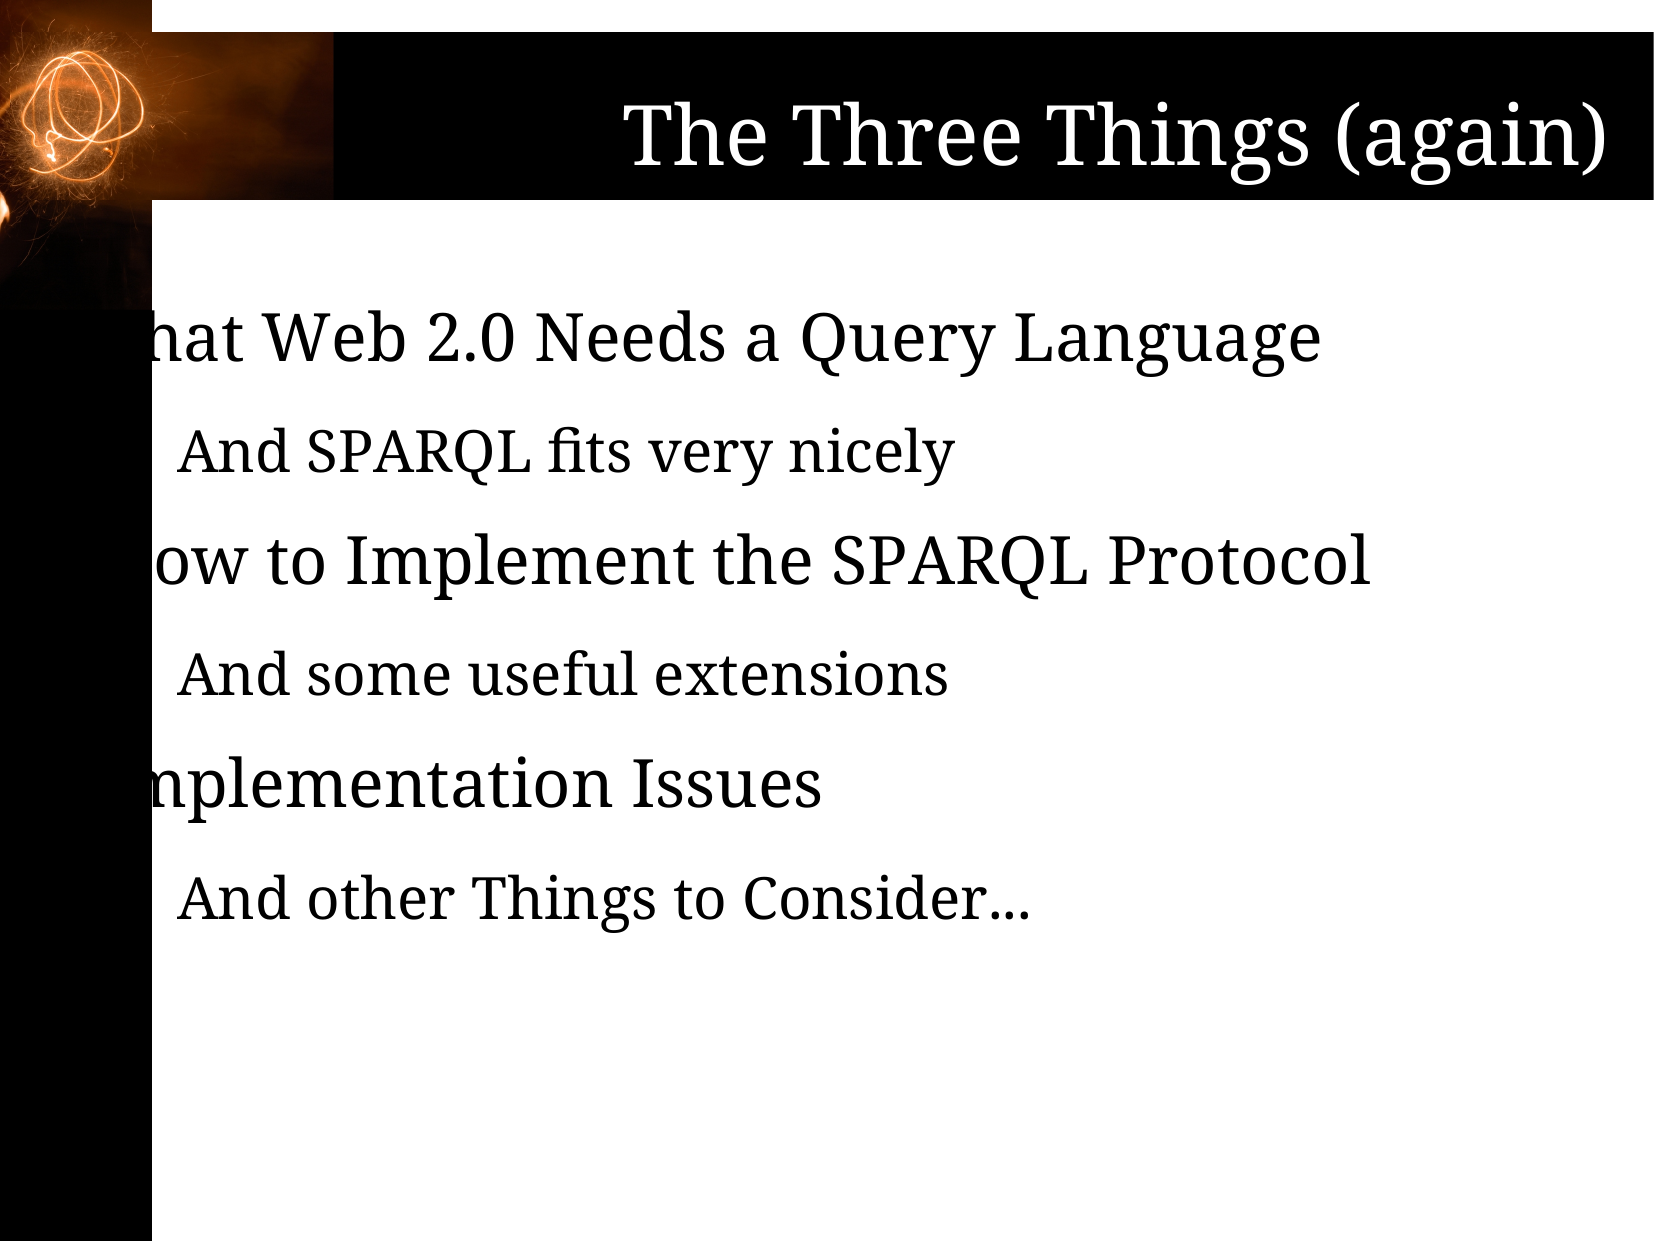

# The Three Things (again)
That Web 2.0 Needs a Query Language
And SPARQL fits very nicely
How to Implement the SPARQL Protocol
And some useful extensions
Implementation Issues
And other Things to Consider...